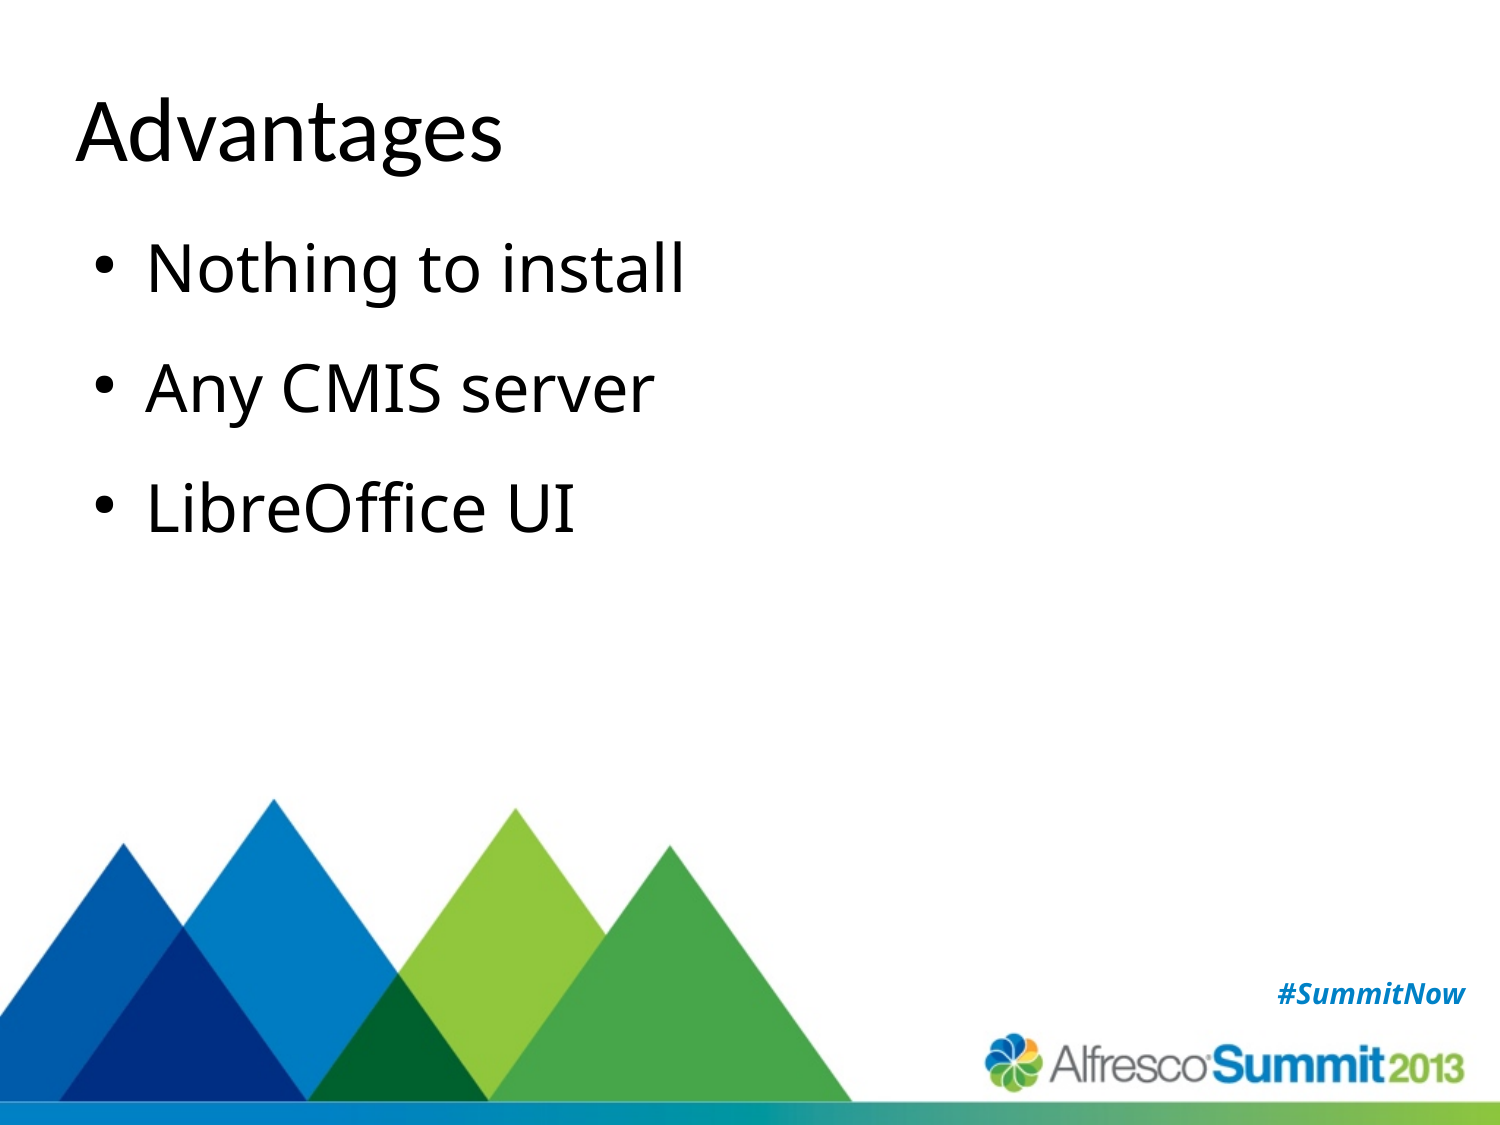

# Advantages
Nothing to install
Any CMIS server
LibreOffice UI